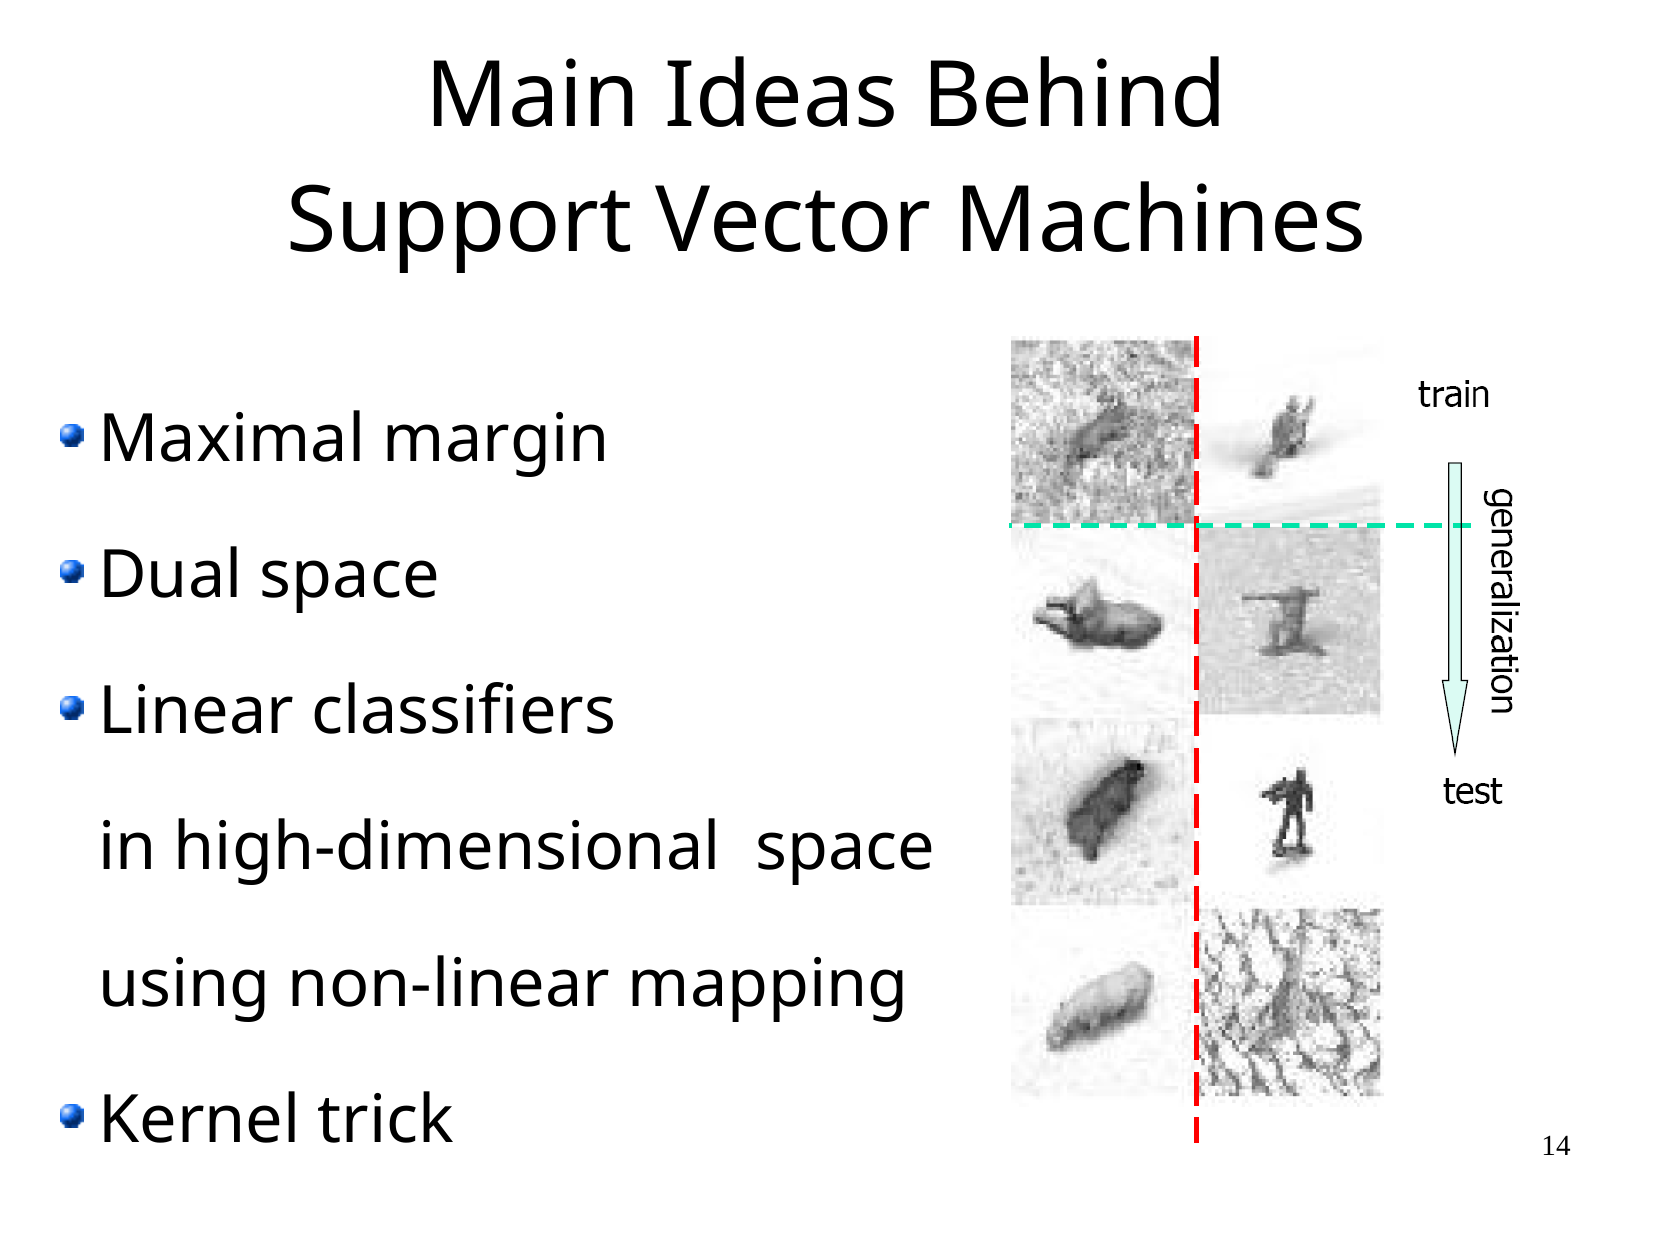

# Main Ideas Behind Support Vector Machines
Maximal margin
Dual space
Linear classifiers
in high-dimensional space
using non-linear mapping
Kernel trick
14